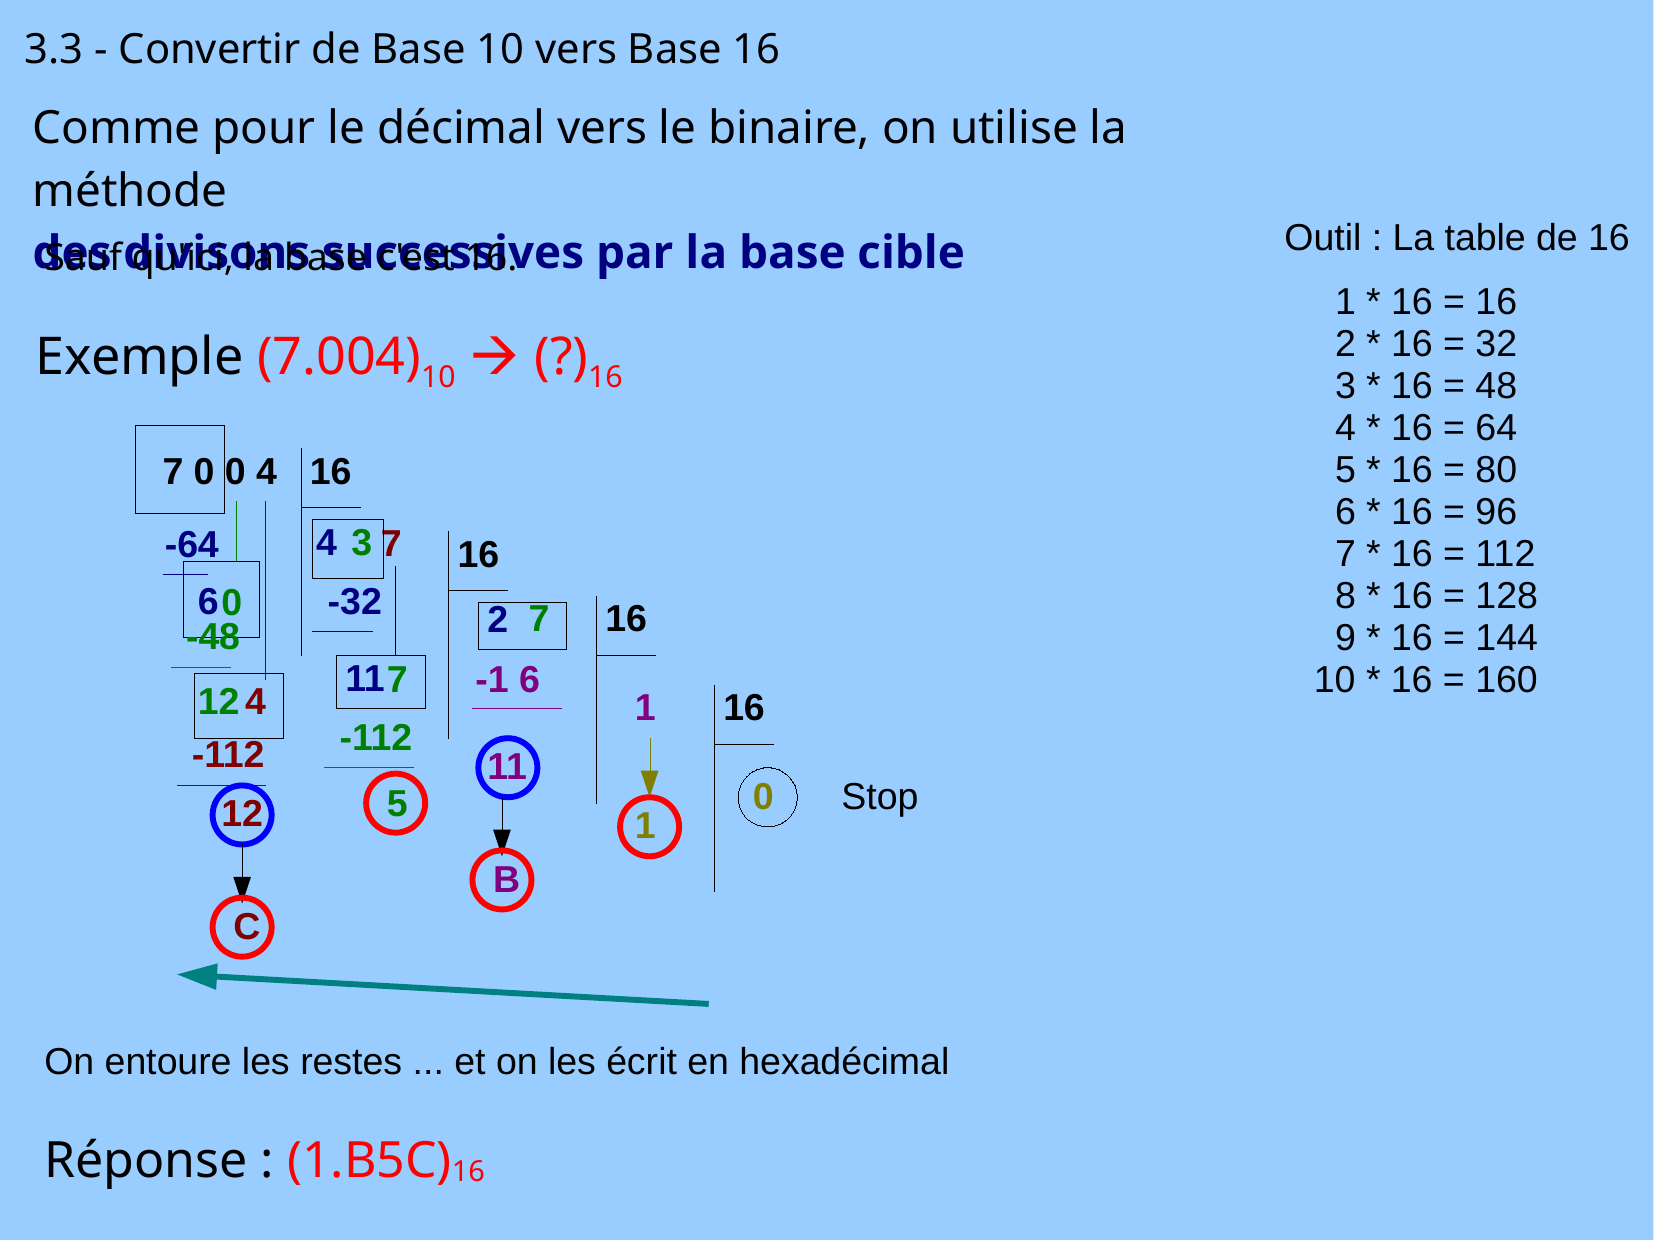

3.3 - Convertir de Base 10 vers Base 16
Comme pour le décimal vers le binaire, on utilise la méthode
des divisons successives par la base cible
Outil : La table de 16
Sauf qu'ici, la base c'est 16.
 1 * 16 = 16
 2 * 16 = 32
 3 * 16 = 48
 4 * 16 = 64
 5 * 16 = 80
 6 * 16 = 96
 7 * 16 = 112
 8 * 16 = 128
 9 * 16 = 144
10 * 16 = 160
Exemple (7.004)10  (?)16
7 0 0 4
16
0
4
3
7
-64
16
6
-32
7
16
2
-48
11
7
-1 6
12
4
1
16
-112
-112
11
0
Stop
5
12
1
B
C
On entoure les restes ... et on les écrit en hexadécimal
Réponse : (1.B5C)16